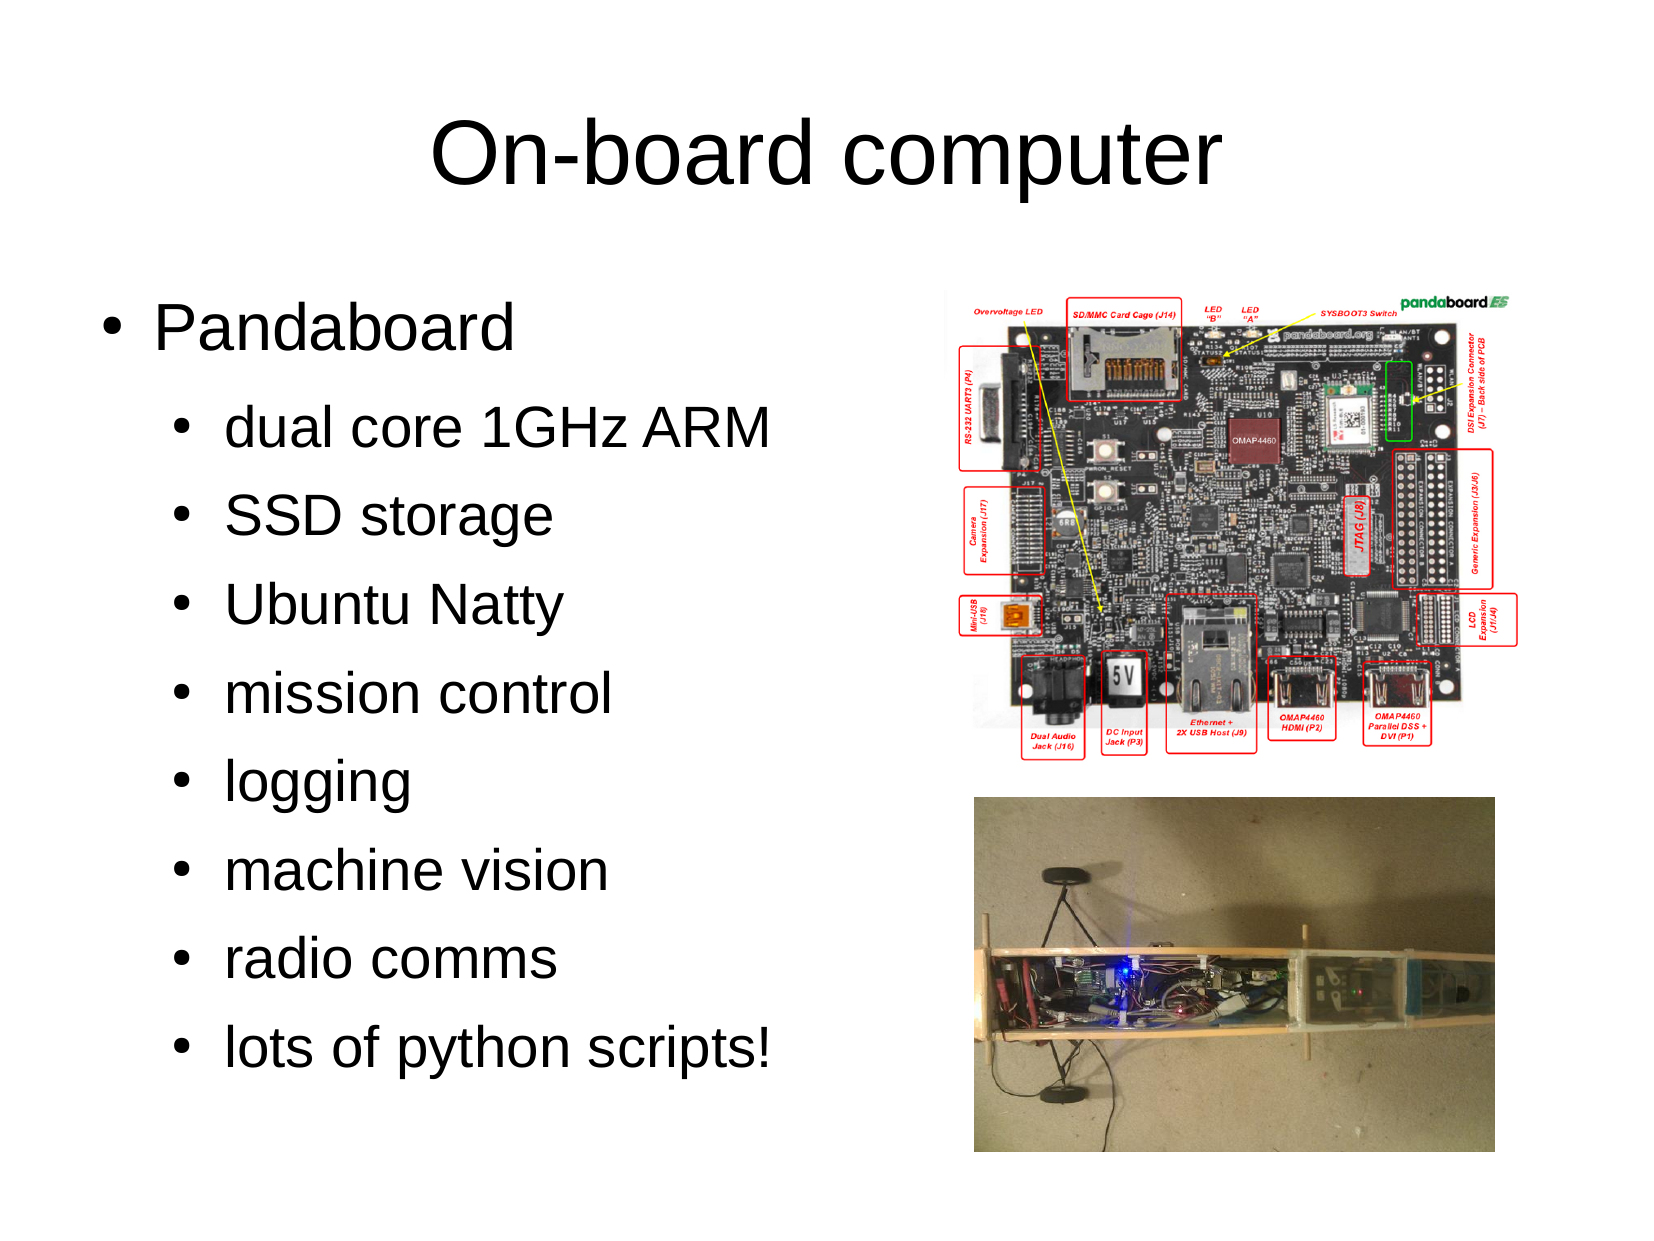

# On-board computer
Pandaboard
dual core 1GHz ARM
SSD storage
Ubuntu Natty
mission control
logging
machine vision
radio comms
lots of python scripts!